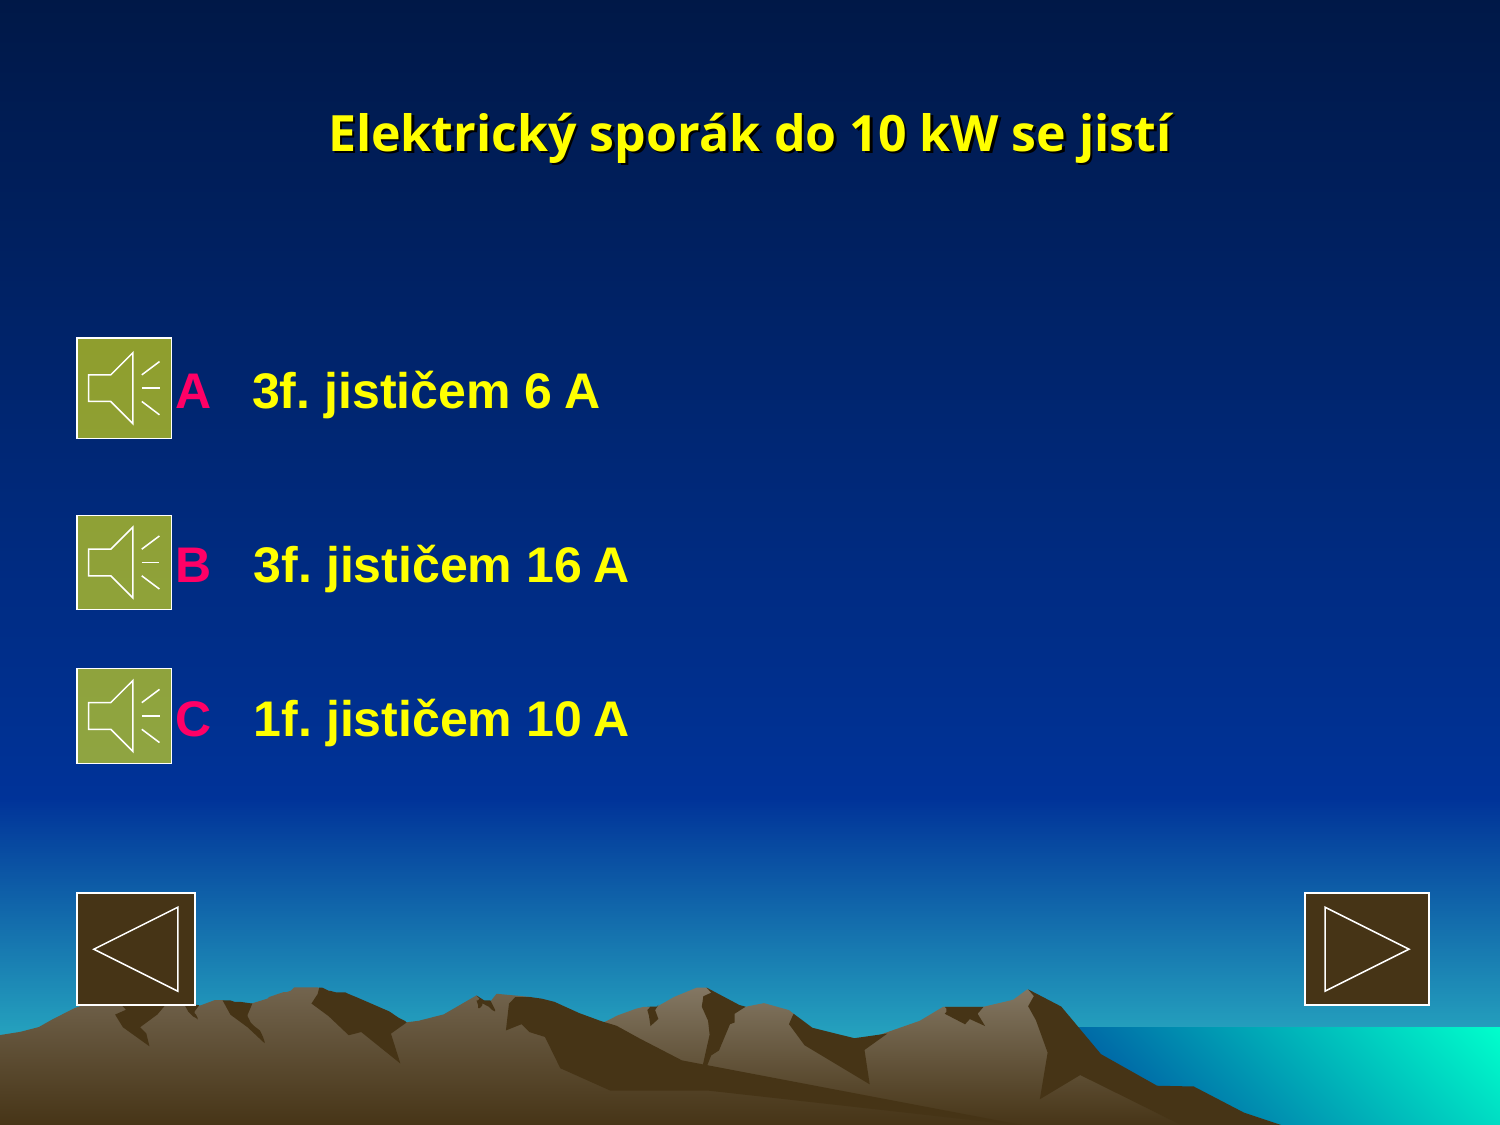

# Elektrický sporák do 10 kW se jistí
 A 3f. jističem 6 A
 B 3f. jističem 16 A
 C 1f. jističem 10 A